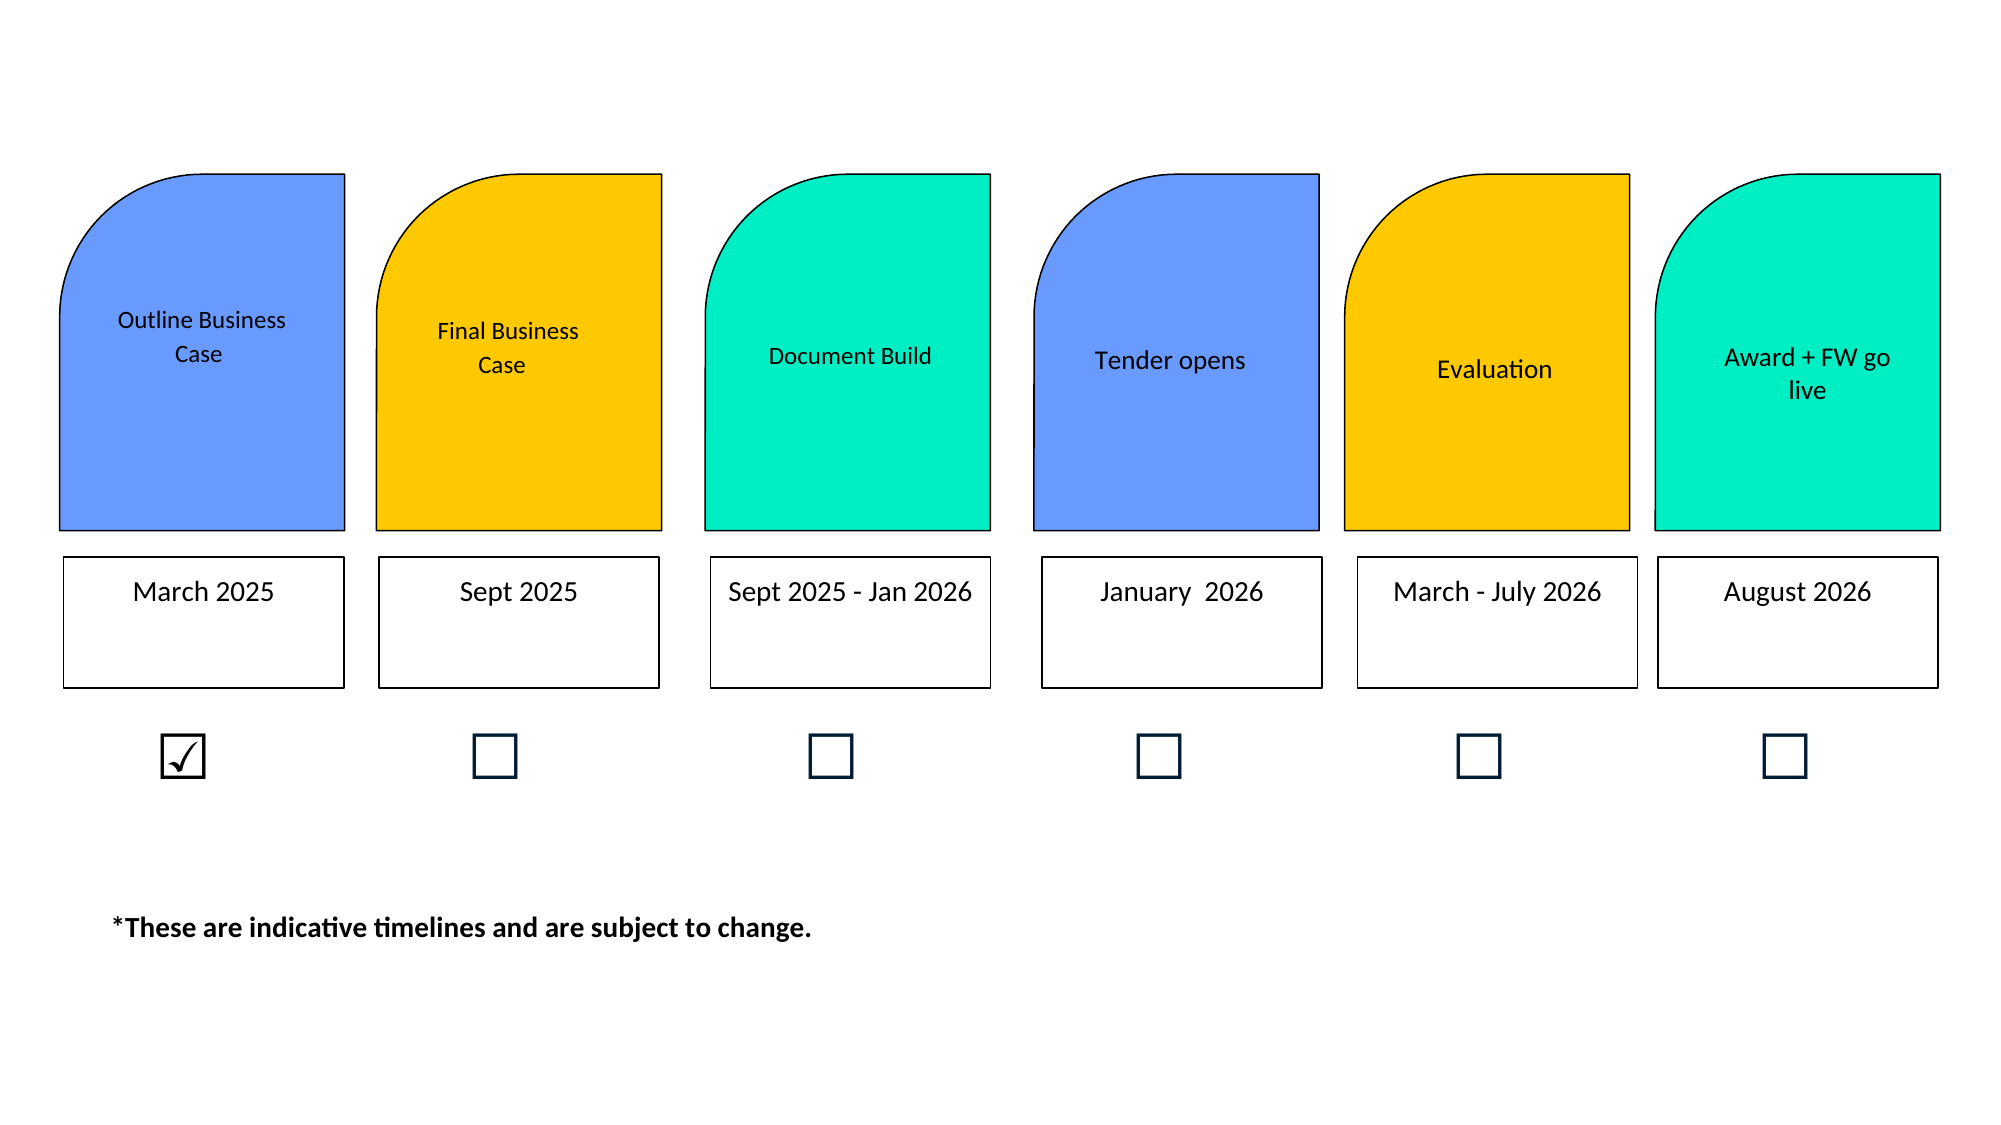

Outline Business Case
Final Business Case
Document Build
Award + FW go live
Tender opens
Evaluation
March 2025
Sept 2025
Sept 2025 - Jan 2026
January 2026
March - July 2026
August 2026
☑
☐
☐
☐
☐
☐
*These are indicative timelines and are subject to change.